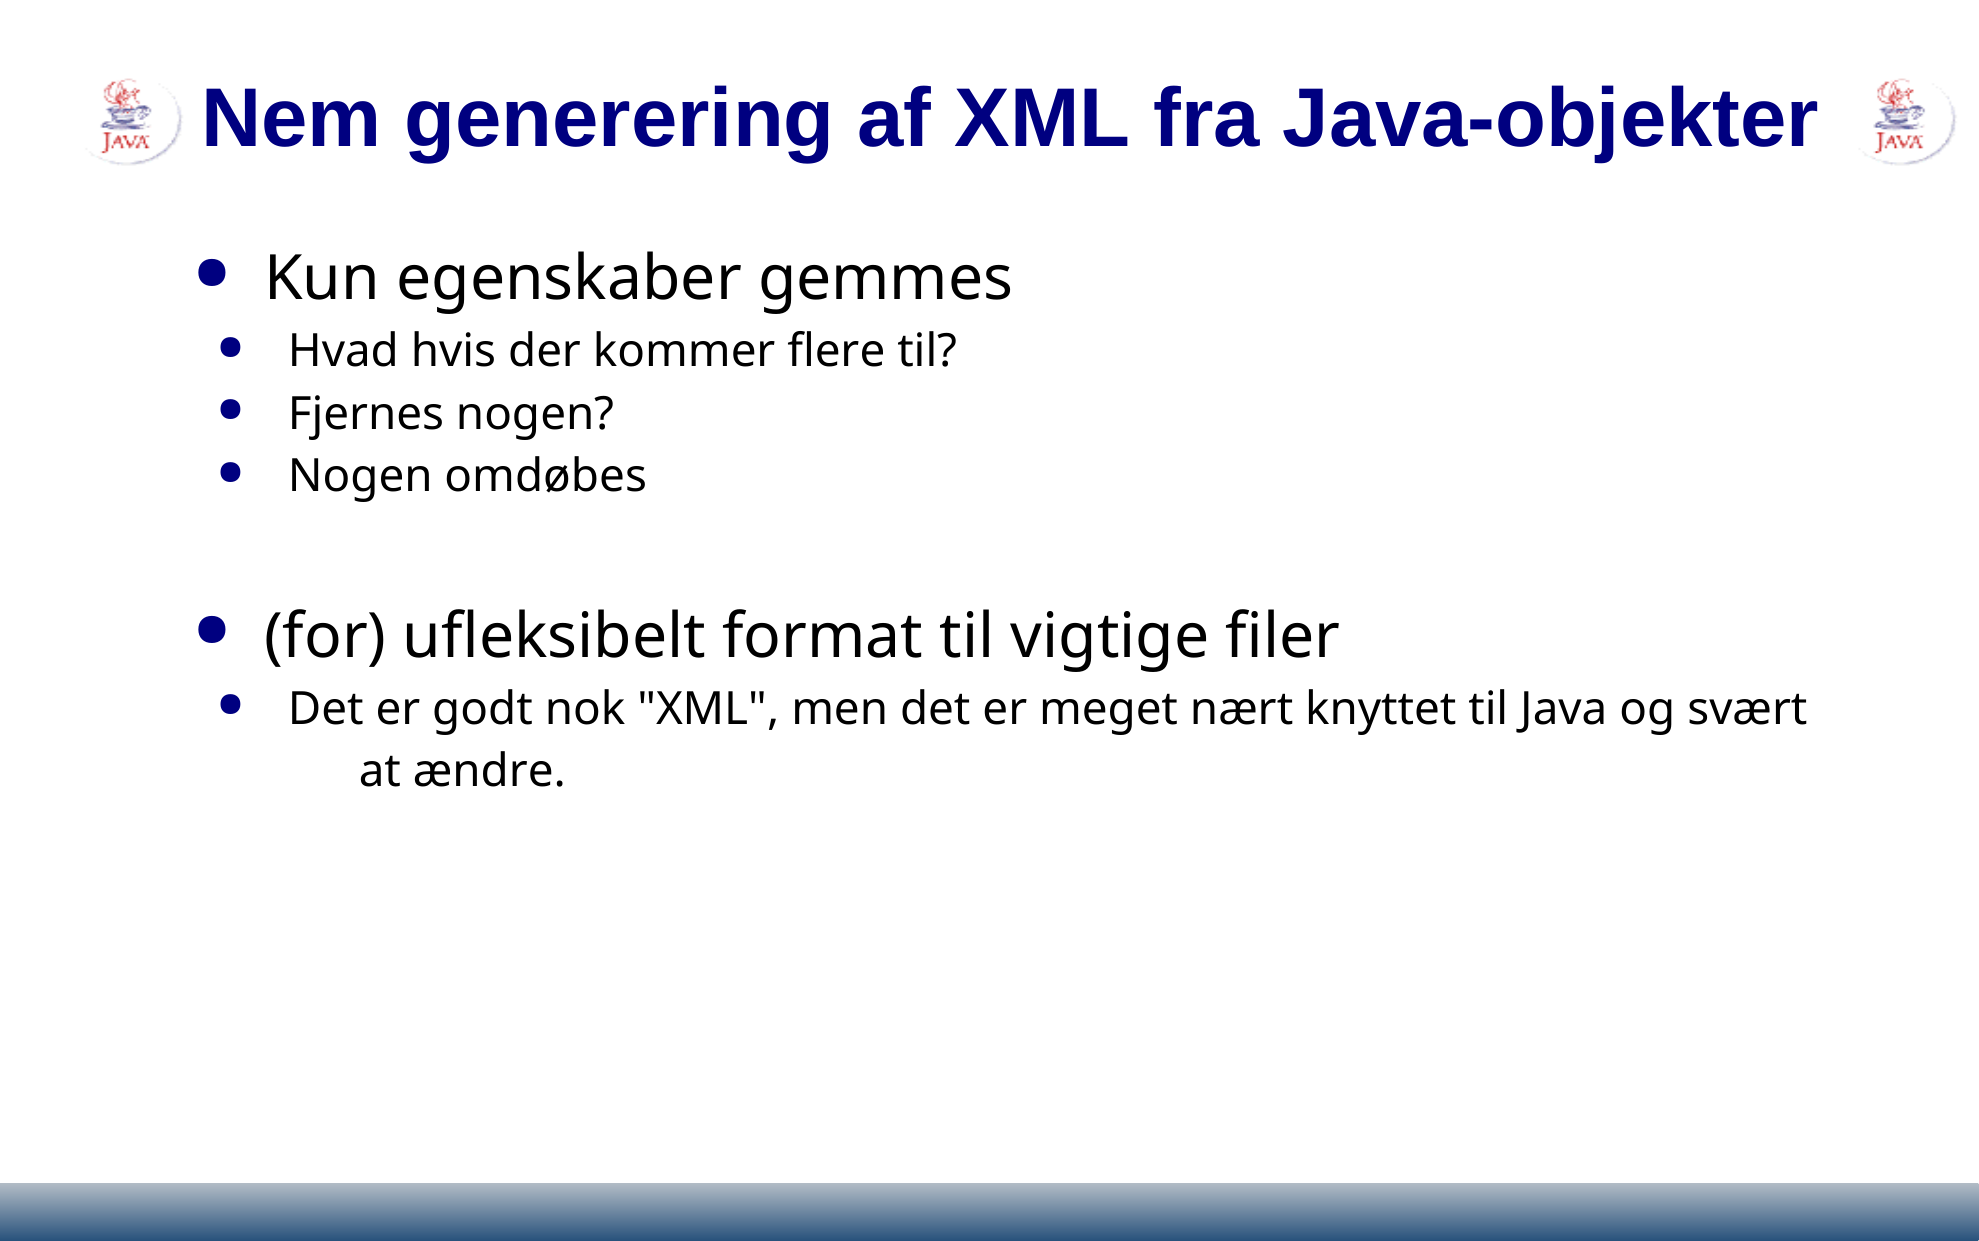

# Nem generering af XML fra Java-objekter
Kun egenskaber gemmes
Hvad hvis der kommer flere til?
Fjernes nogen?
Nogen omdøbes
(for) ufleksibelt format til vigtige filer
Det er godt nok "XML", men det er meget nært knyttet til Java og svært at ændre.